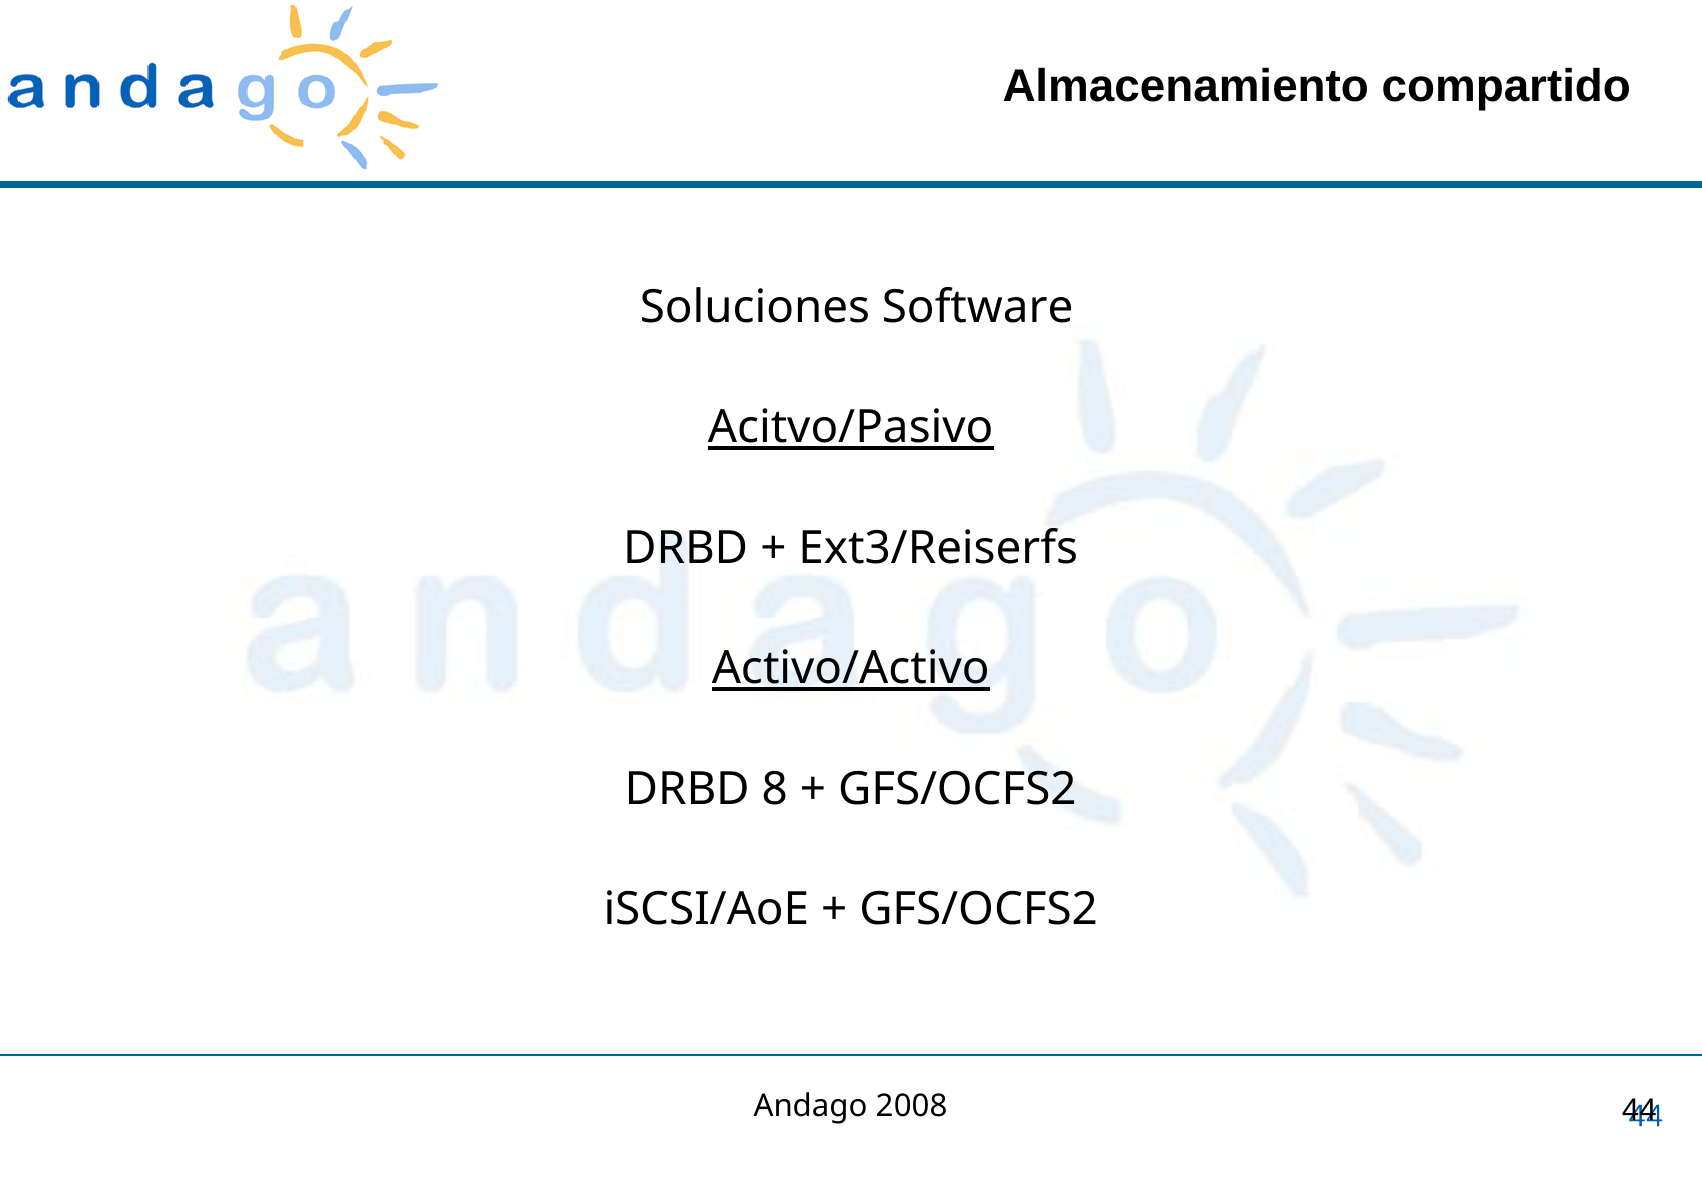

# Almacenamiento compartido
 Soluciones Software
Acitvo/Pasivo
DRBD + Ext3/Reiserfs
Activo/Activo
DRBD 8 + GFS/OCFS2
iSCSI/AoE + GFS/OCFS2